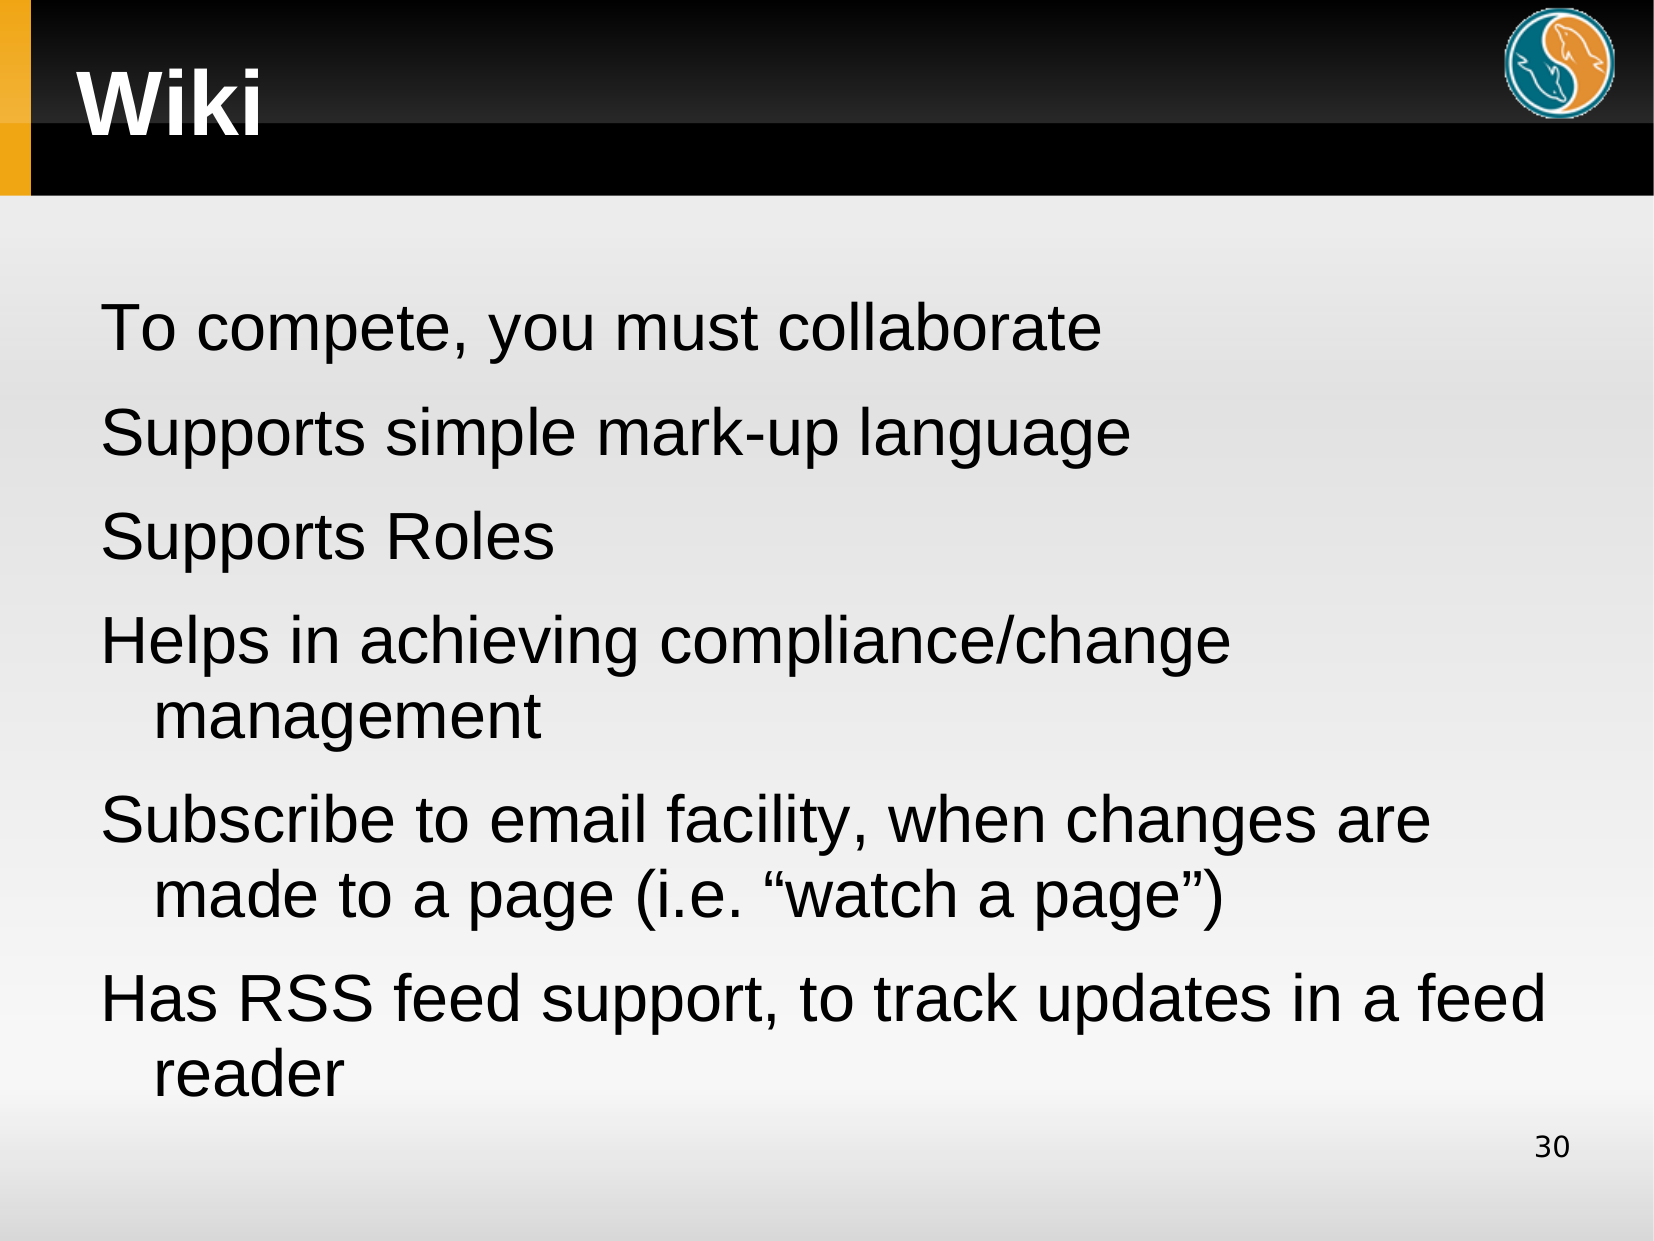

# Wiki
To compete, you must collaborate
Supports simple mark-up language
Supports Roles
Helps in achieving compliance/change management
Subscribe to email facility, when changes are made to a page (i.e. “watch a page”)
Has RSS feed support, to track updates in a feed reader
30